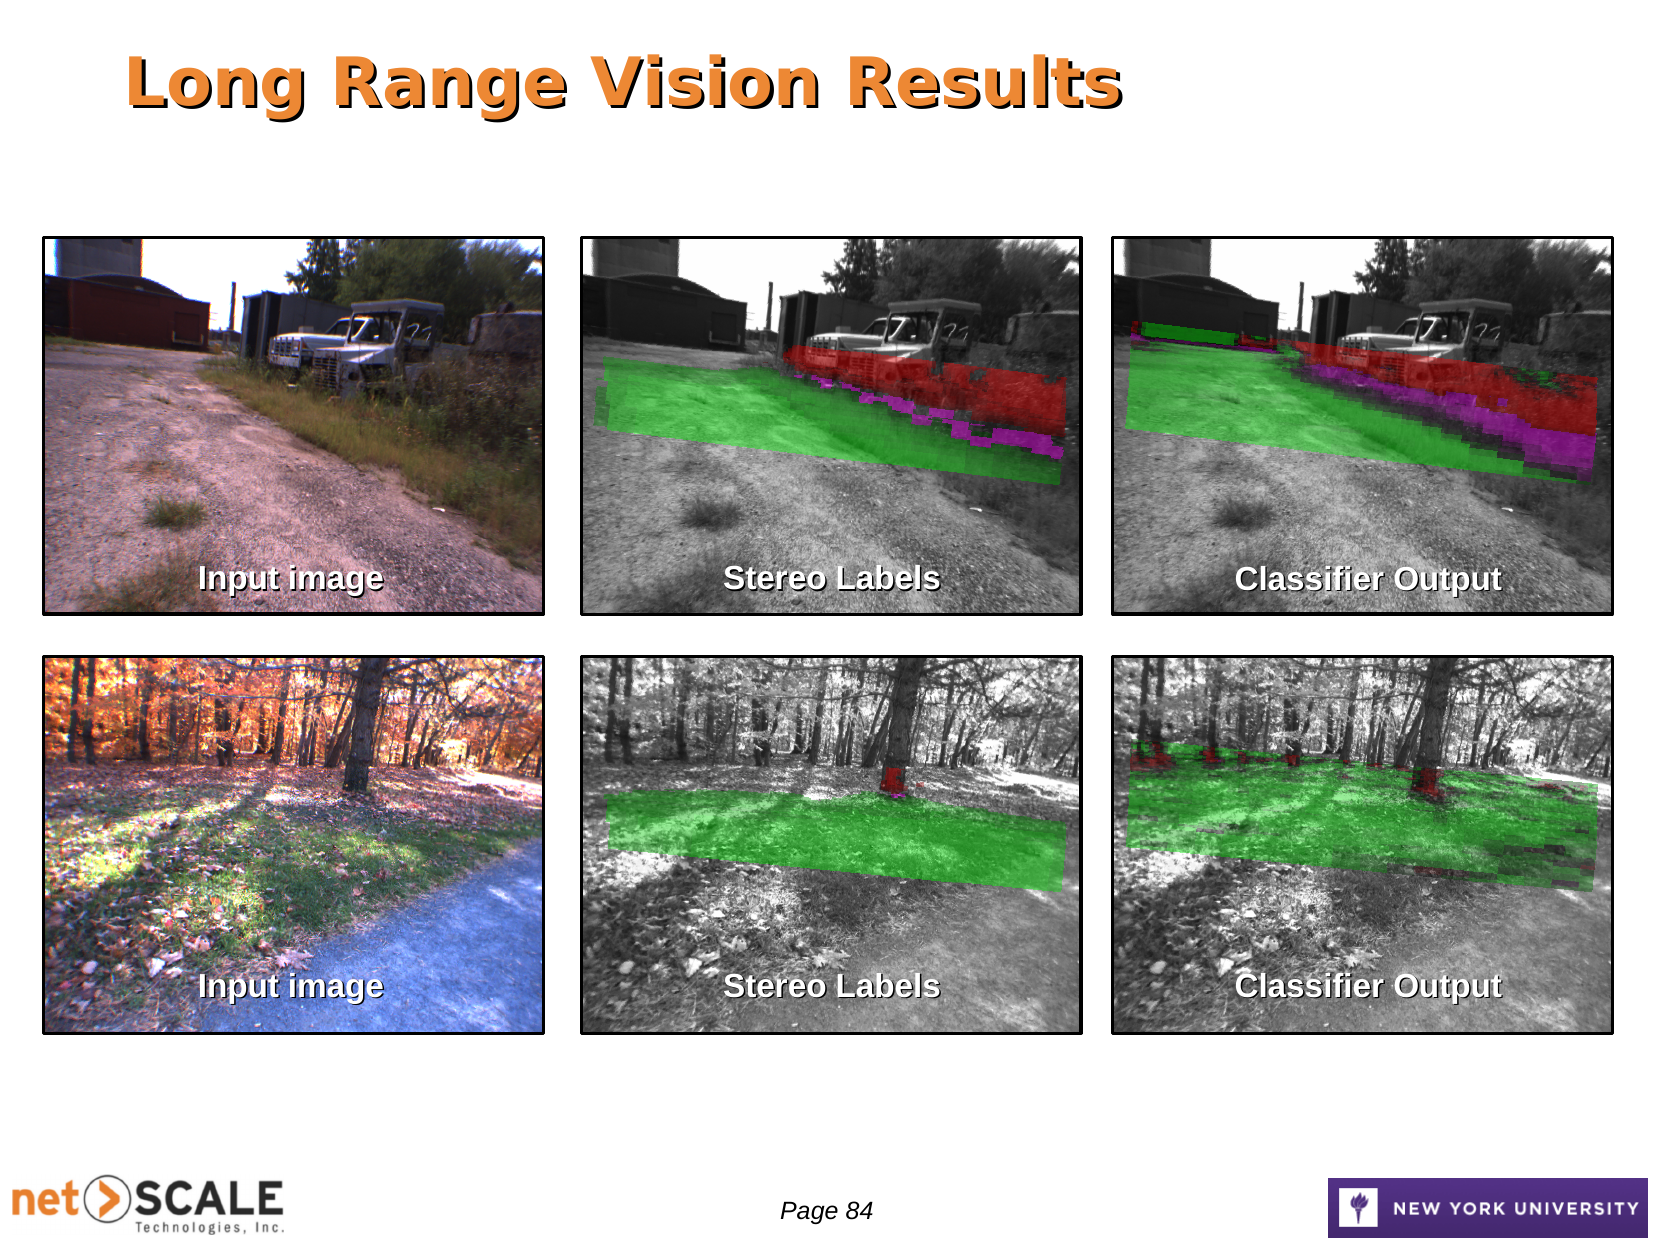

# Long Range Vision Results
Input image
Stereo Labels
Classifier Output
Input image
Stereo Labels
Classifier Output